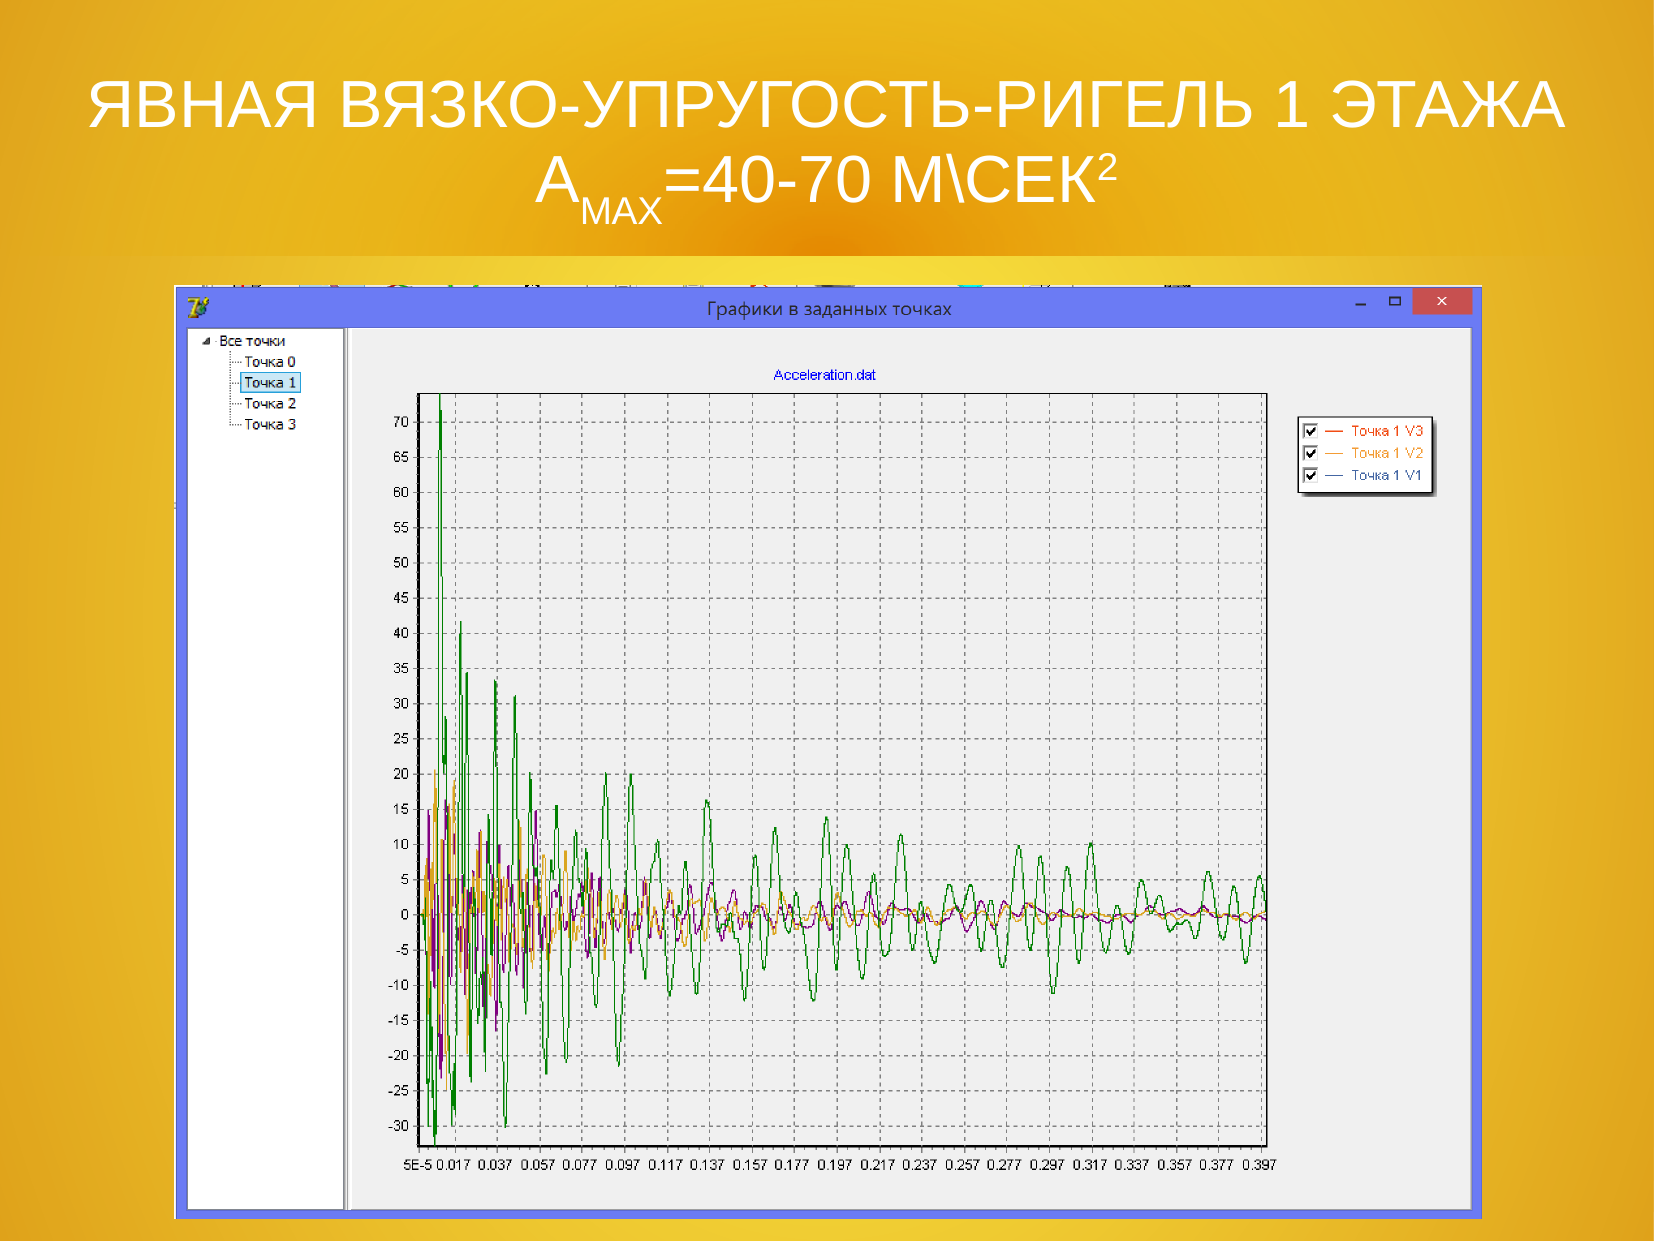

# ЯВНАЯ ВЯЗКО-УПРУГОСТЬ-РИГЕЛЬ 1 ЭТАЖА АМАХ=40-70 М\СЕК2